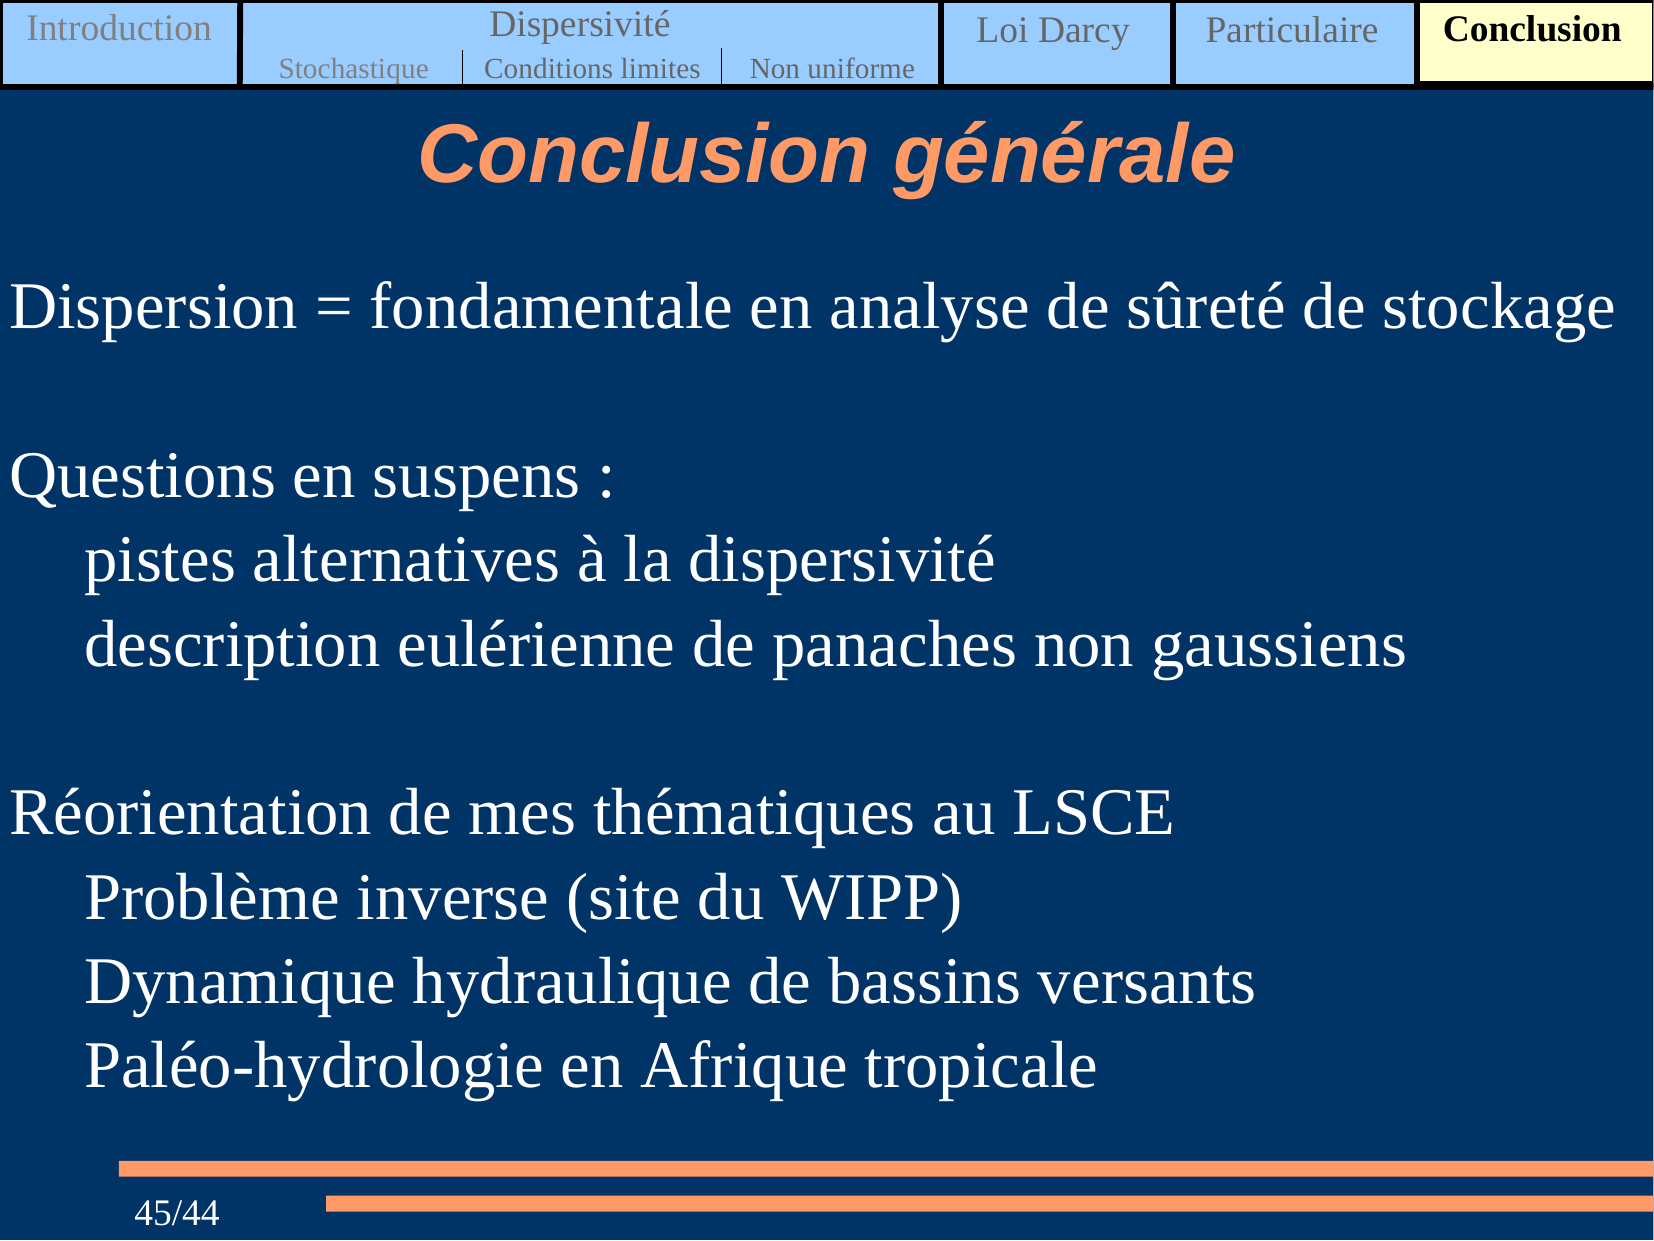

Dispersivité
Introduction
Conclusion
Loi Darcy
Particulaire
Stochastique
Conditions limites
Non uniforme
Conclusion générale
Dispersion = fondamentale en analyse de sûreté de stockage
Questions en suspens :
pistes alternatives à la dispersivité
description eulérienne de panaches non gaussiens
Réorientation de mes thématiques au LSCE
Problème inverse (site du WIPP)
Dynamique hydraulique de bassins versants
Paléo-hydrologie en Afrique tropicale